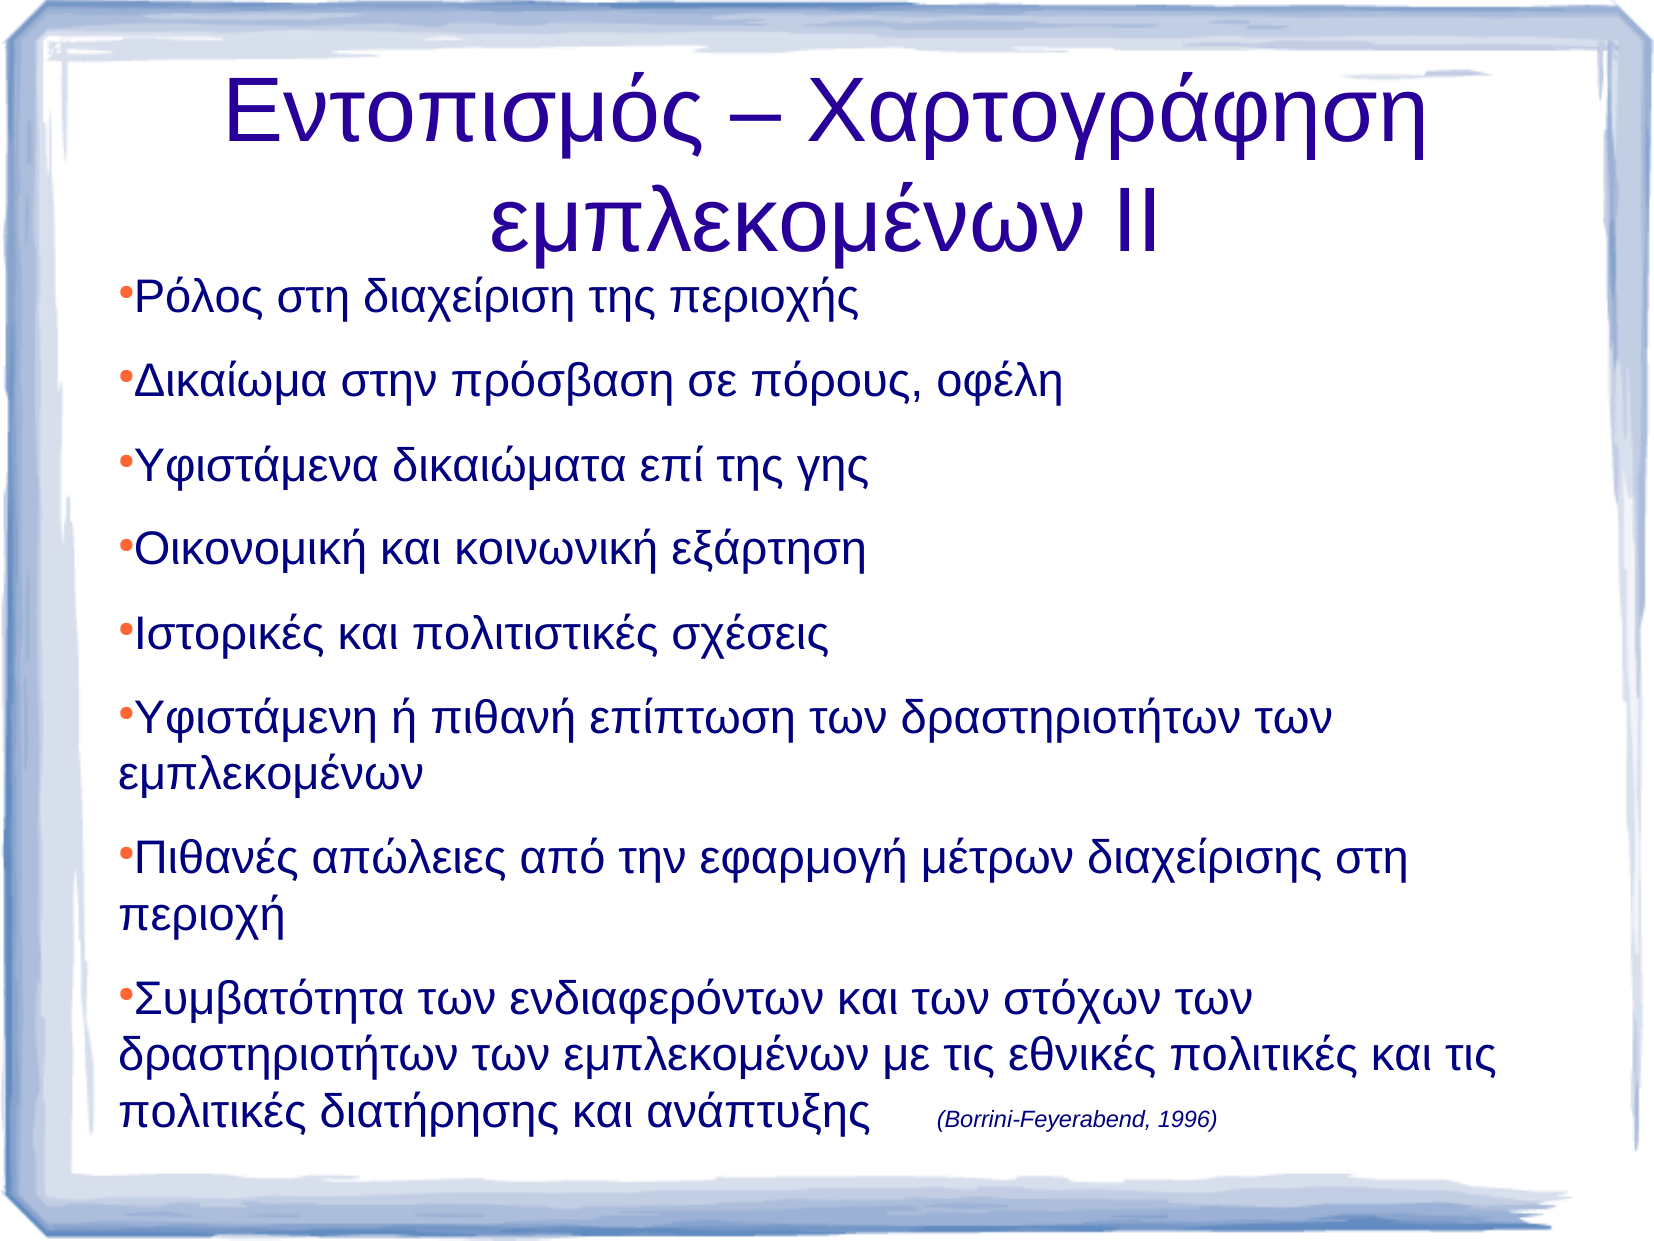

# Εντοπισμός – Χαρτογράφηση εμπλεκομένων ΙΙ
Ρόλος στη διαχείριση της περιοχής
Δικαίωμα στην πρόσβαση σε πόρους, οφέλη
Υφιστάμενα δικαιώματα επί της γης
Οικονομική και κοινωνική εξάρτηση
Ιστορικές και πολιτιστικές σχέσεις
Υφιστάμενη ή πιθανή επίπτωση των δραστηριοτήτων των εμπλεκομένων
Πιθανές απώλειες από την εφαρμογή μέτρων διαχείρισης στη περιοχή
Συμβατότητα των ενδιαφερόντων και των στόχων των δραστηριοτήτων των εμπλεκομένων με τις εθνικές πολιτικές και τις πολιτικές διατήρησης και ανάπτυξης (Borrini-Feyerabend, 1996)